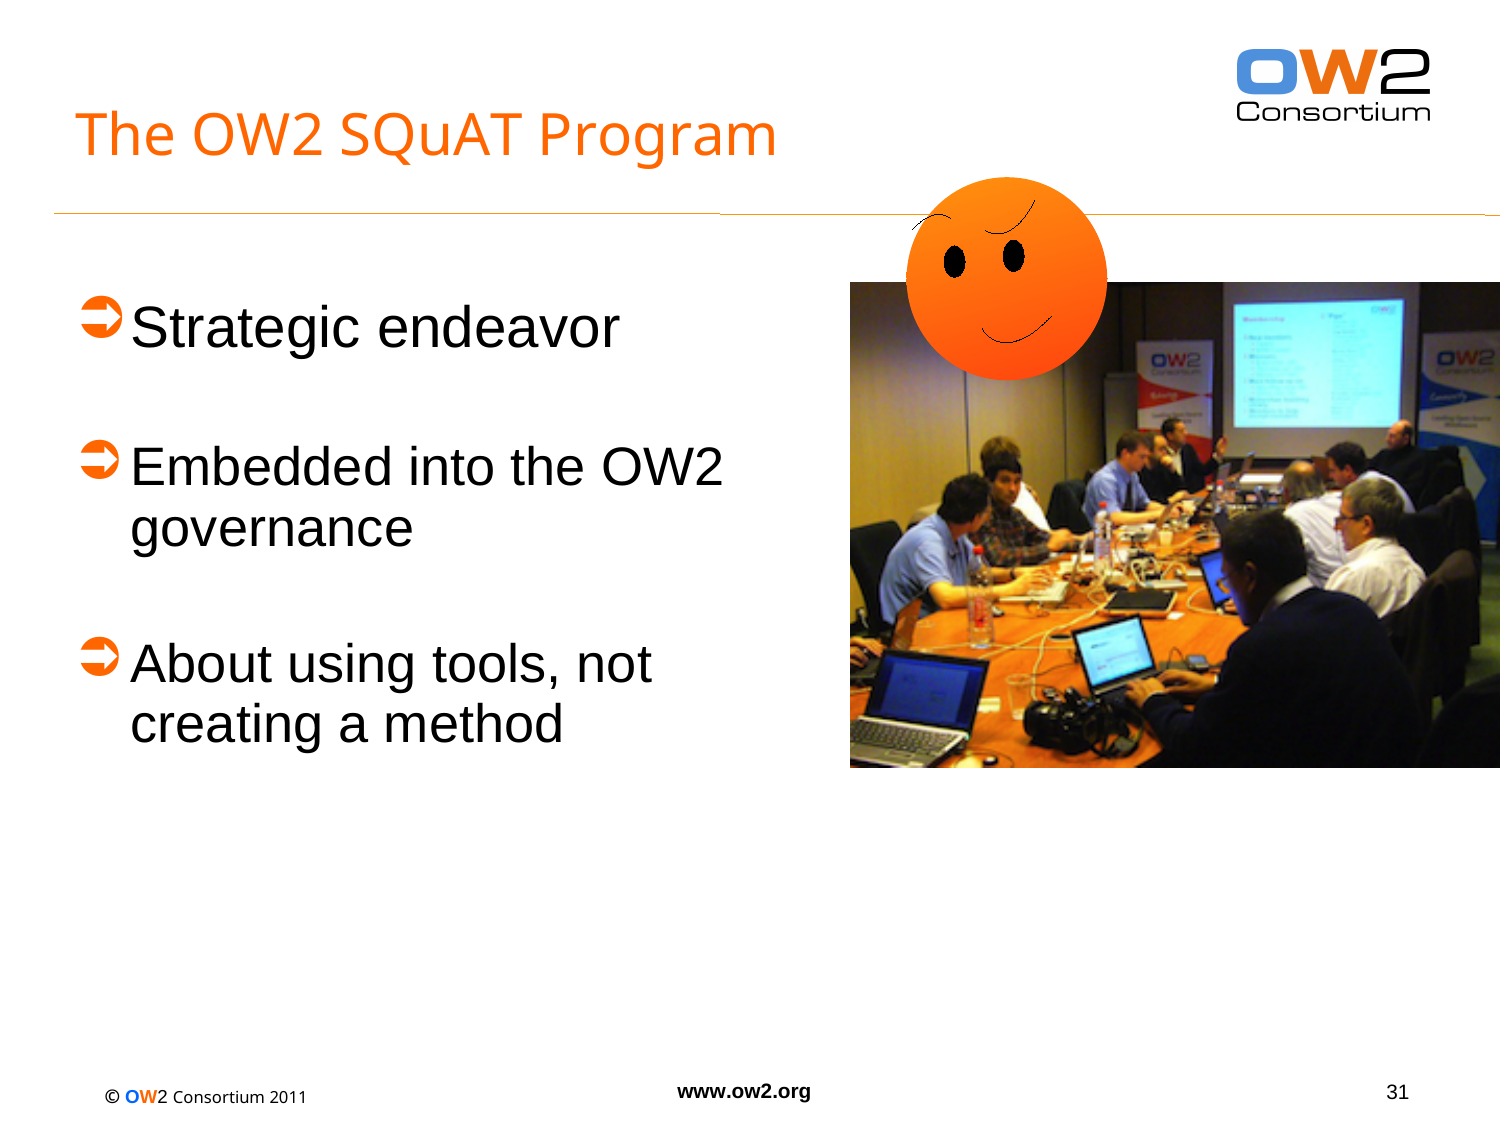

# The OW2 SQuAT Program
Strategic endeavor
Embedded into the OW2 governance
About using tools, not creating a method
31